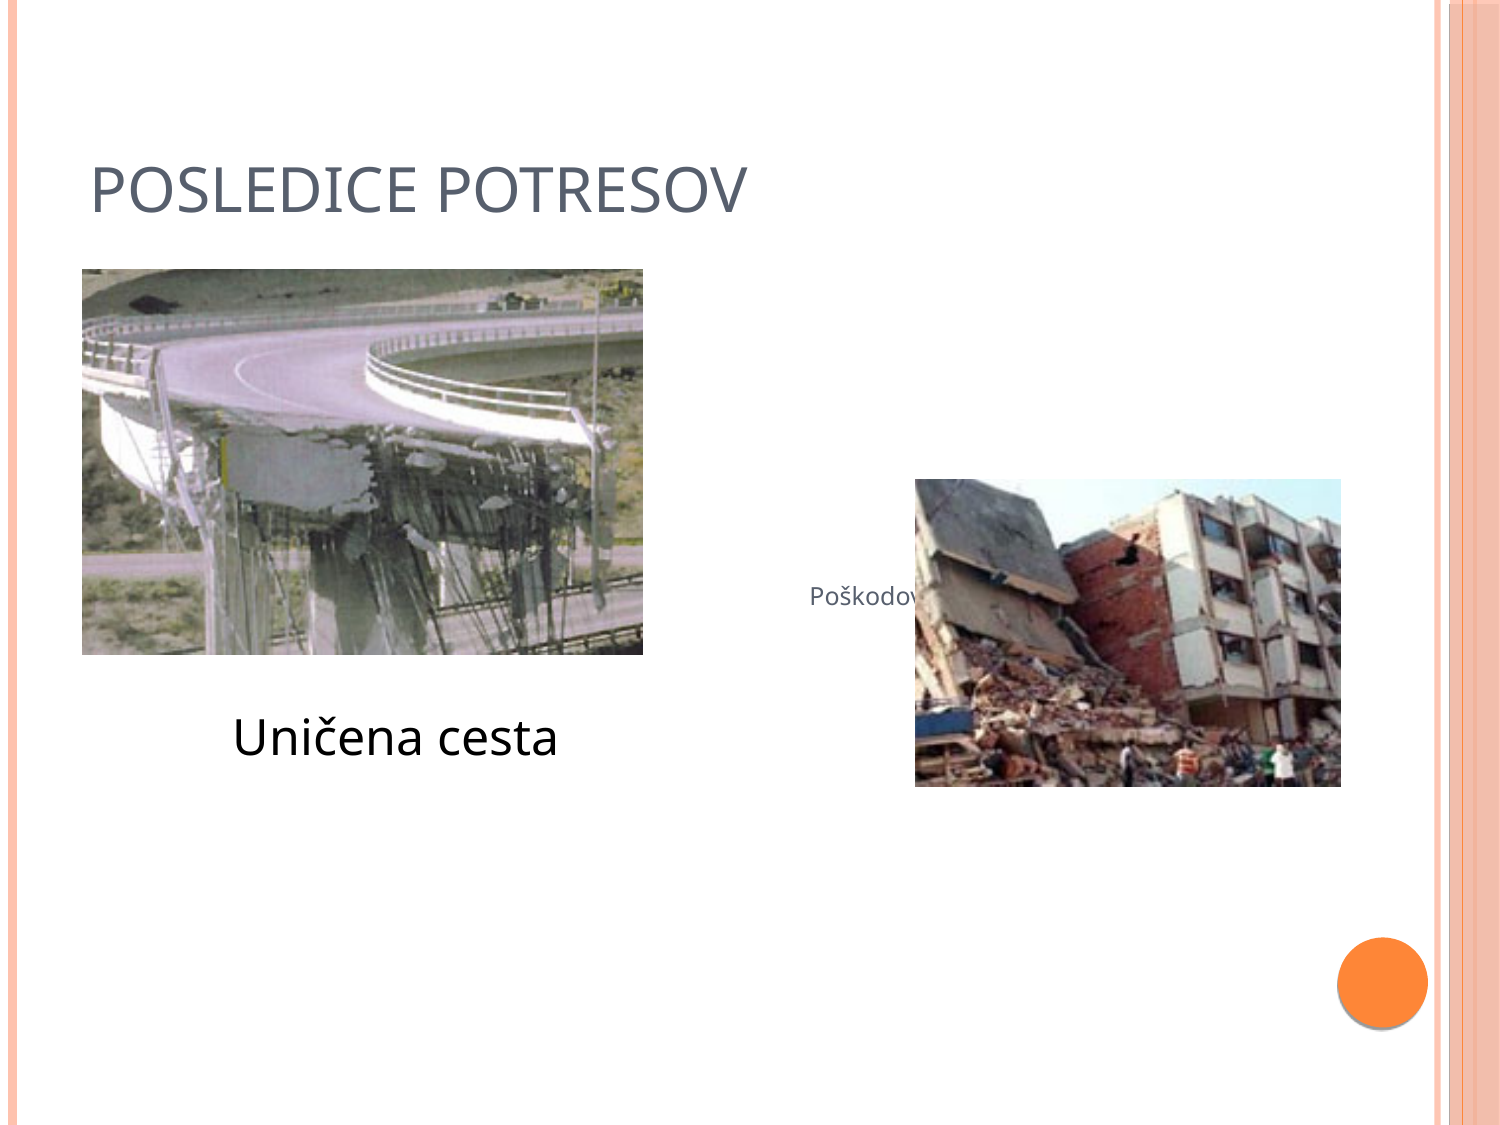

# Posledice potresov
 Uničena cesta
Poškodovana stavba v Indoneziji